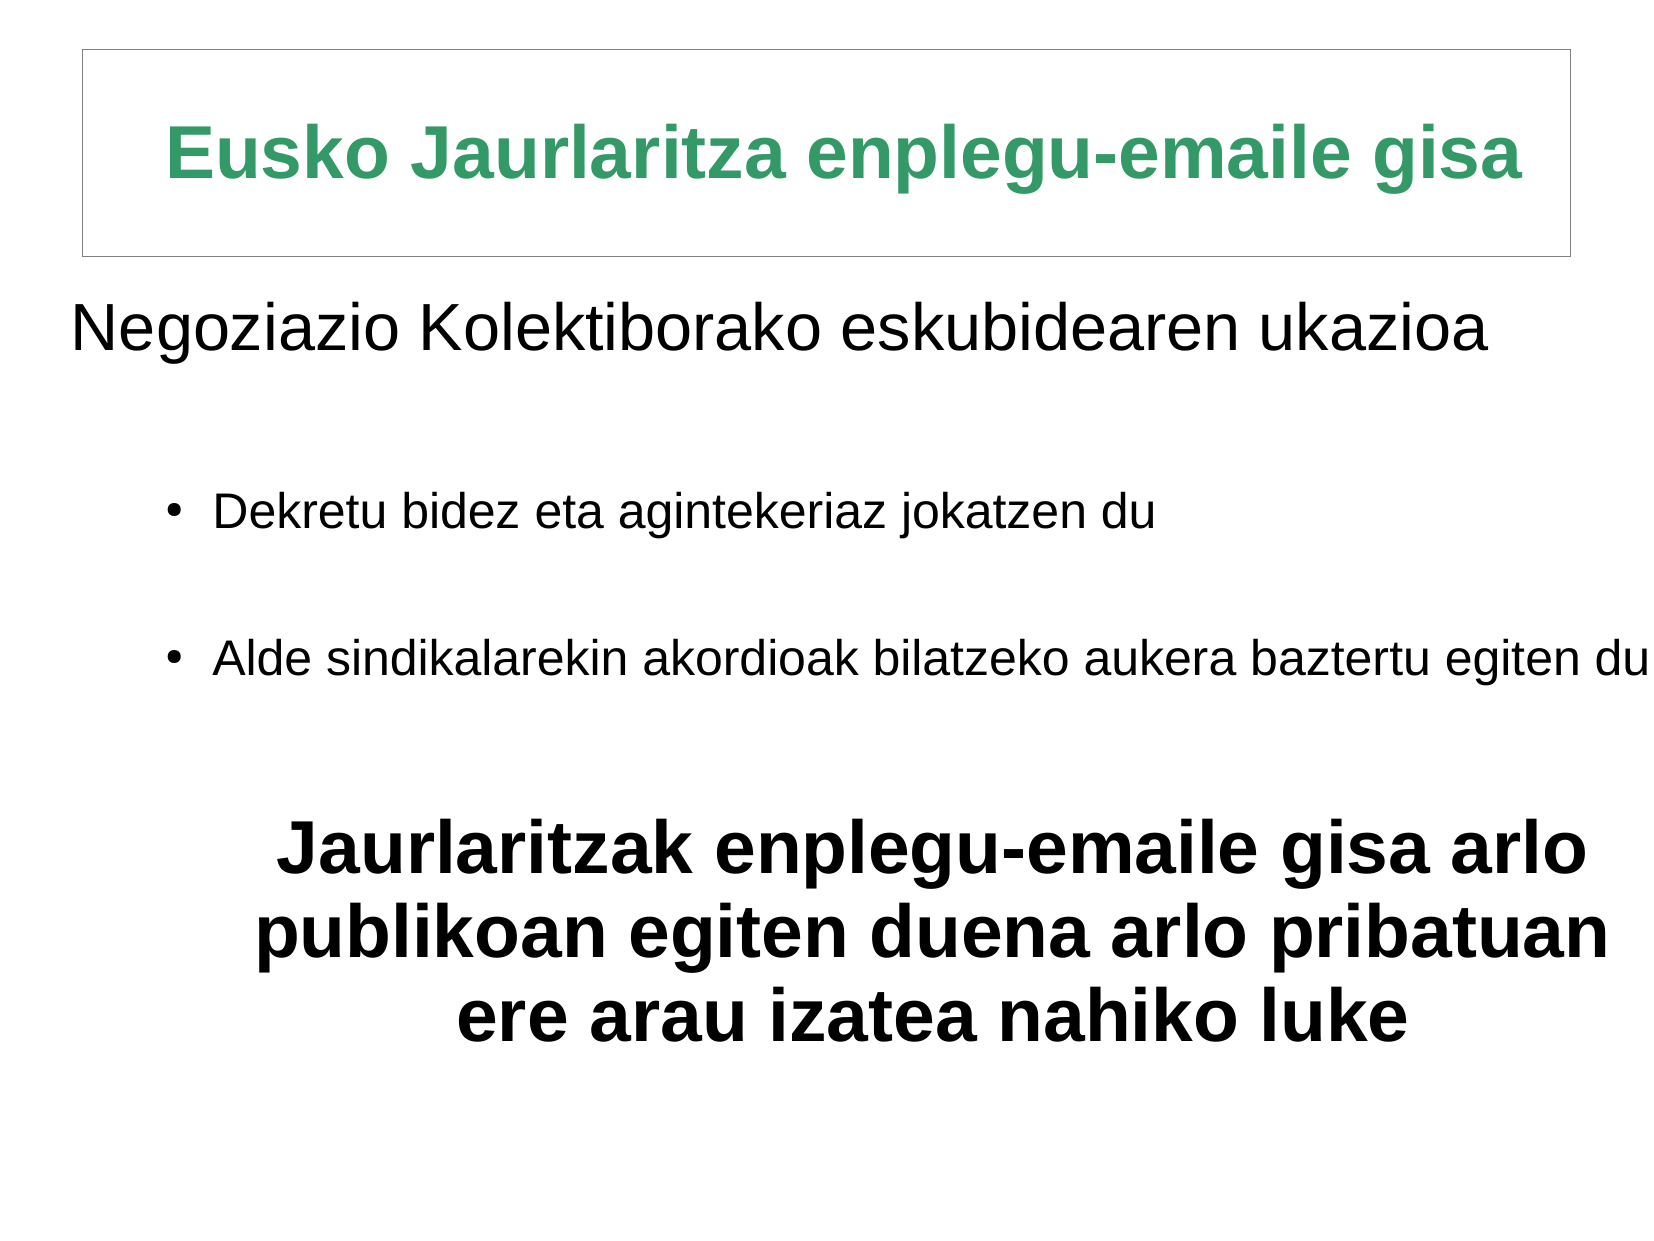

# Eusko Jaurlaritza enplegu-emaile gisa
Negoziazio Kolektiborako eskubidearen ukazioa
Dekretu bidez eta agintekeriaz jokatzen du
Alde sindikalarekin akordioak bilatzeko aukera baztertu egiten du
Jaurlaritzak enplegu-emaile gisa arlo publikoan egiten duena arlo pribatuan ere arau izatea nahiko luke